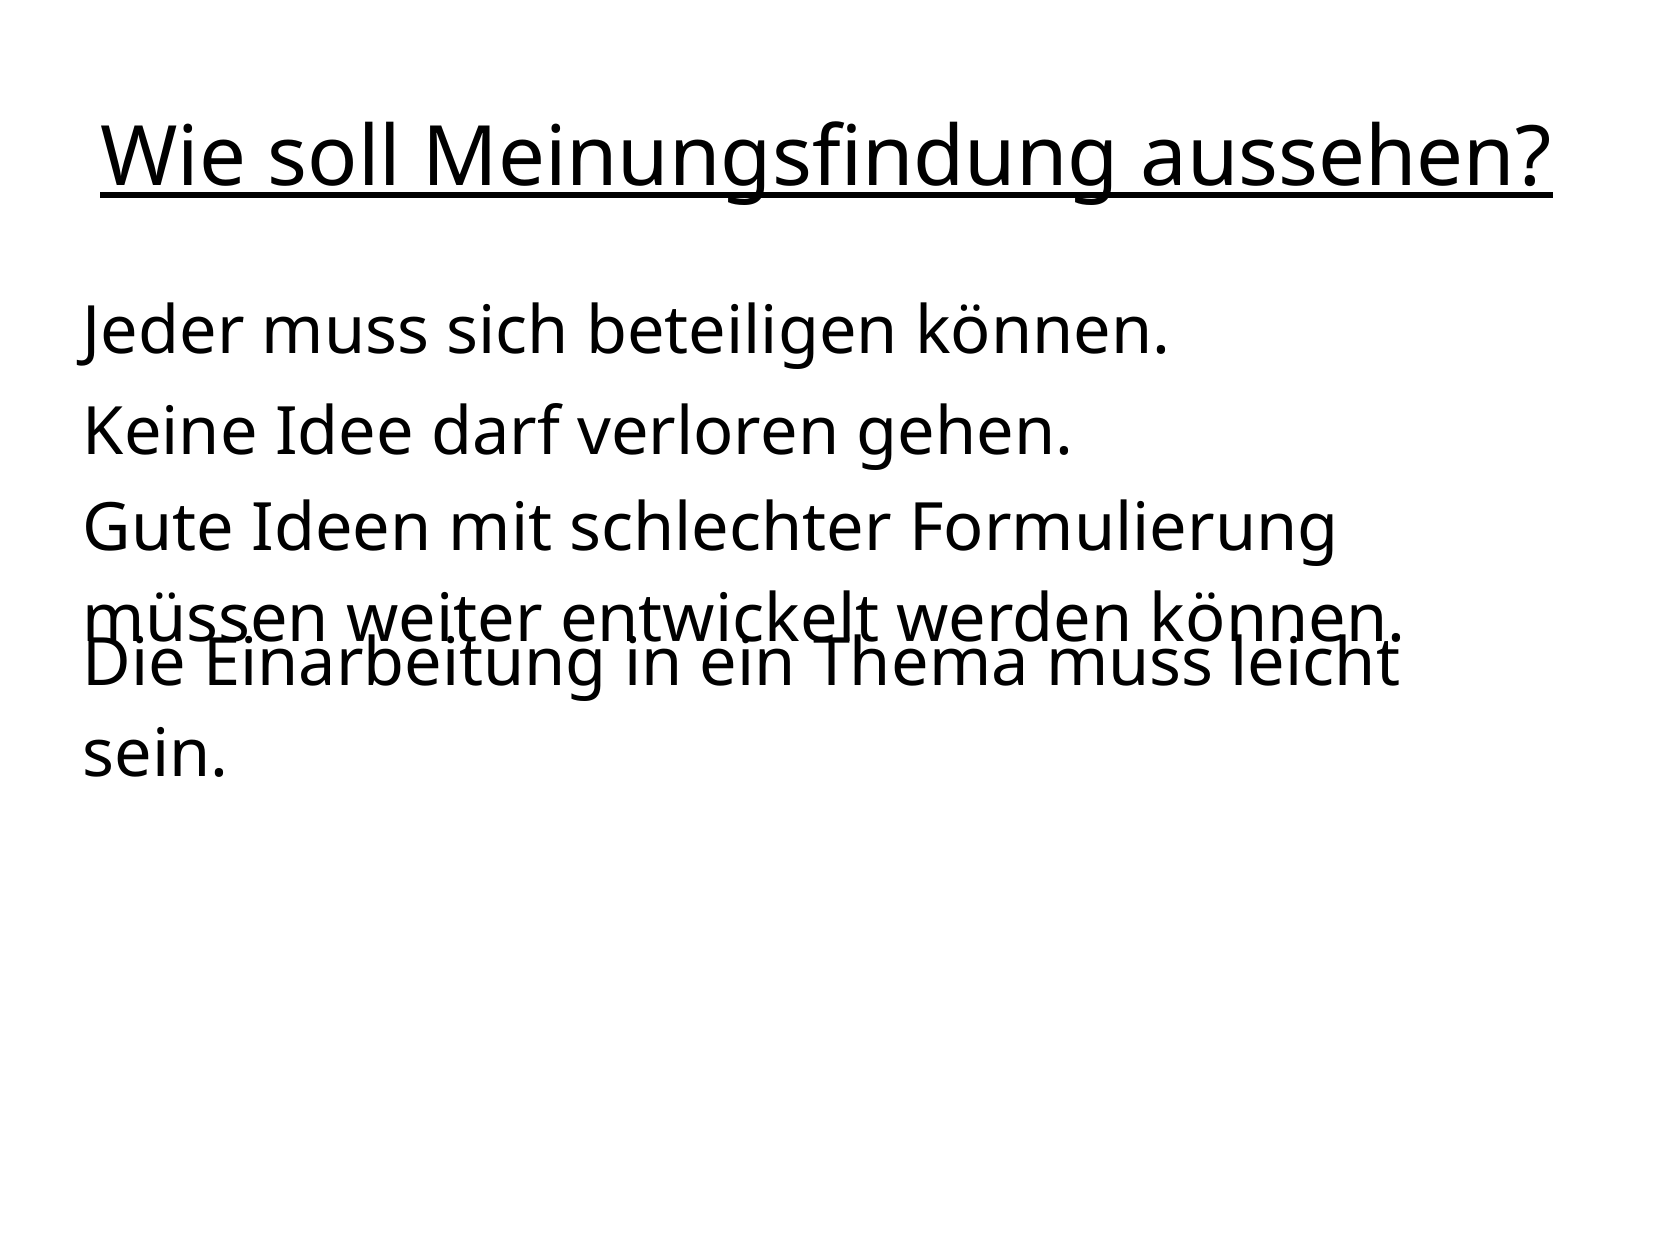

# Wie soll Meinungsfindung aussehen?
Jeder muss sich beteiligen können.
Keine Idee darf verloren gehen.
Gute Ideen mit schlechter Formulierung müssen weiter entwickelt werden können.
Die Einarbeitung in ein Thema muss leicht sein.